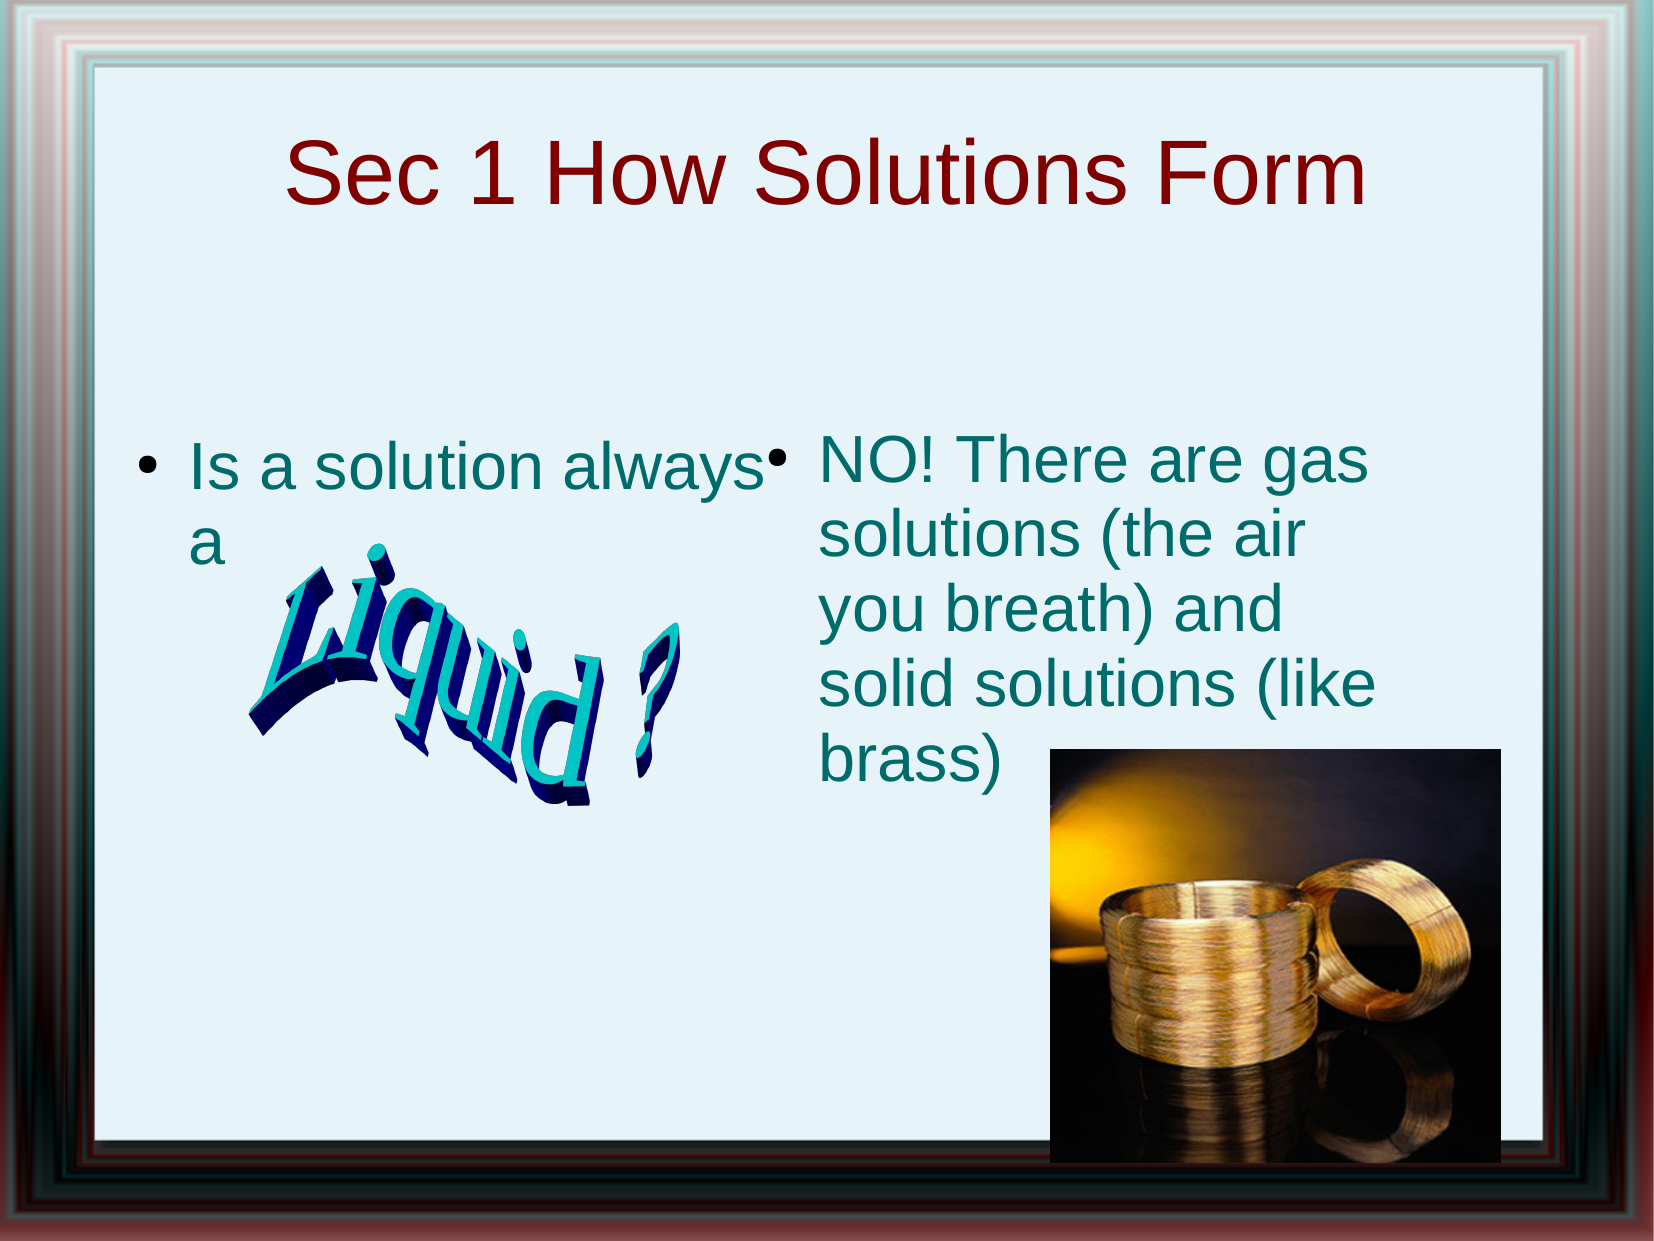

# Sec 1 How Solutions Form
NO! There are gas solutions (the air you breath) and solid solutions (like brass)
Is a solution always a
Liquid ?